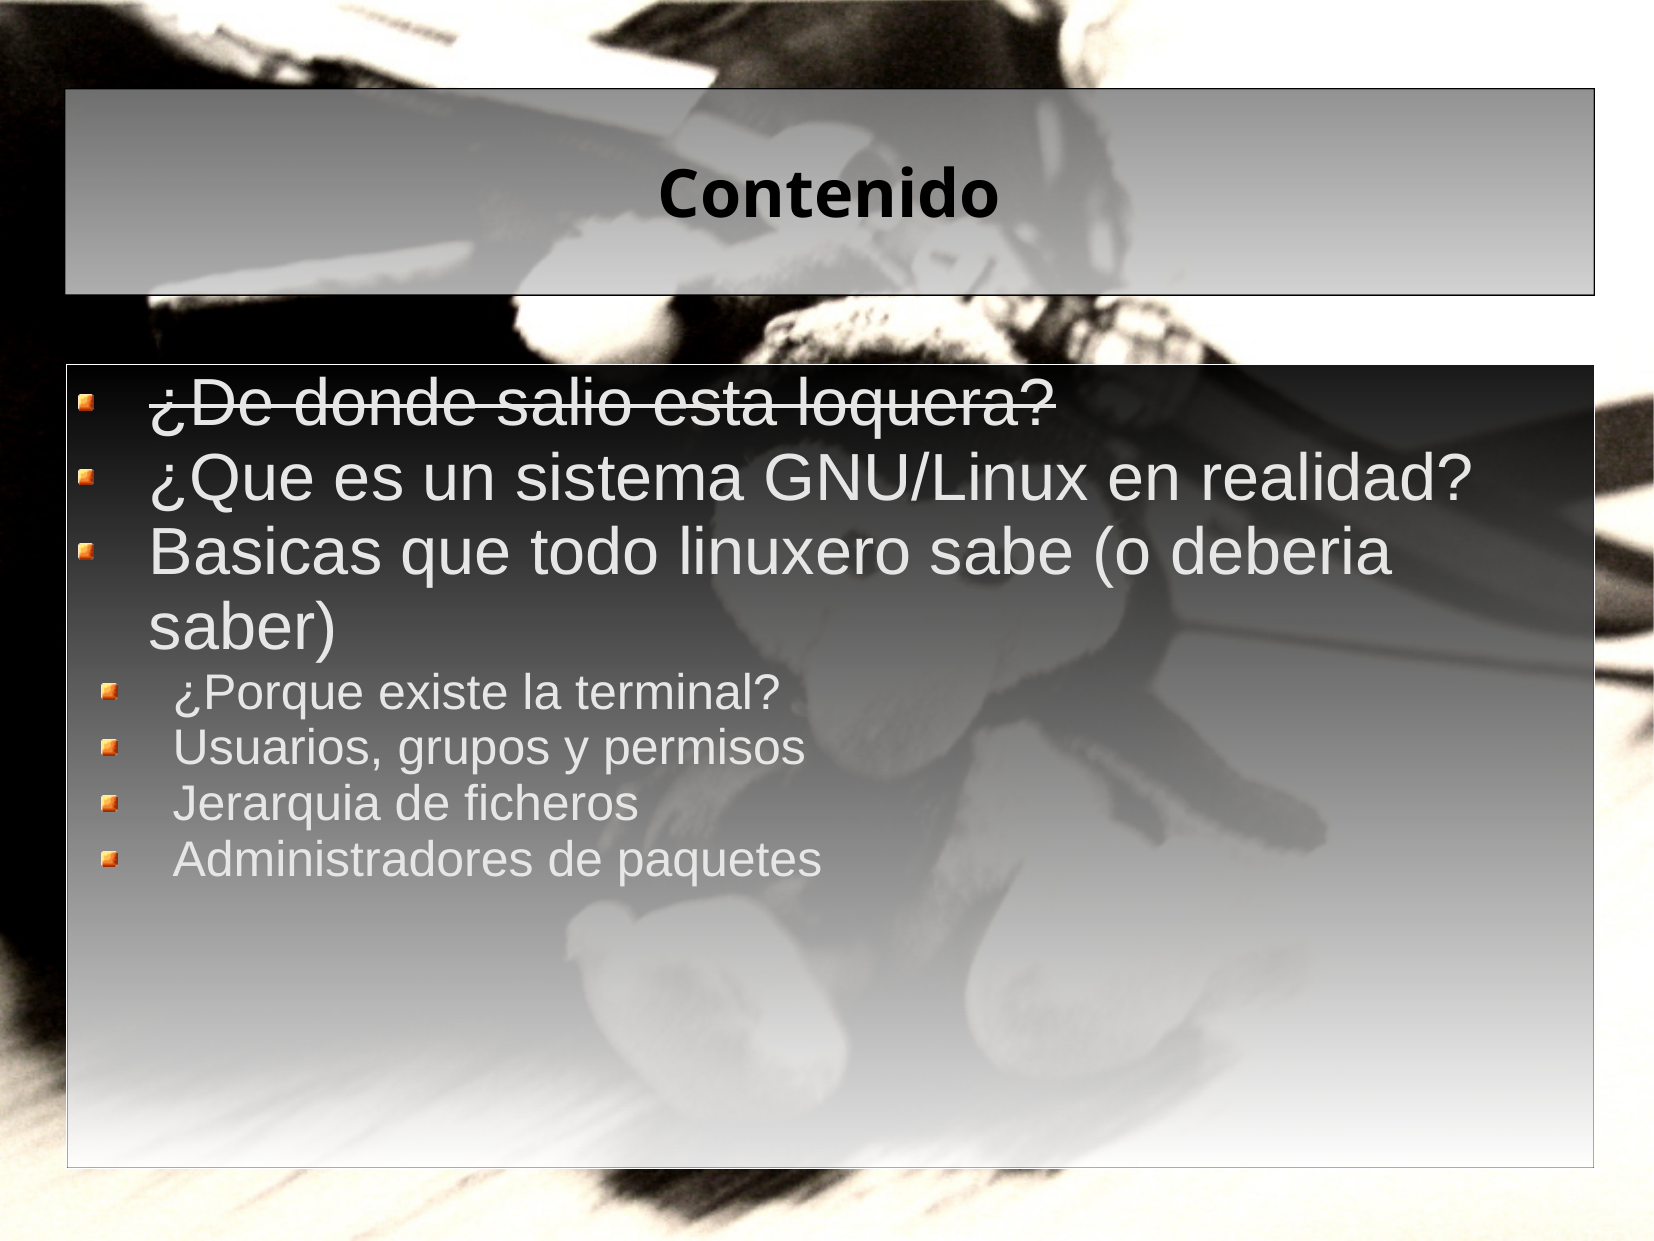

# Contenido
¿De donde salio esta loquera?
¿Que es un sistema GNU/Linux en realidad?
Basicas que todo linuxero sabe (o deberia saber)
¿Porque existe la terminal?
Usuarios, grupos y permisos
Jerarquia de ficheros
Administradores de paquetes